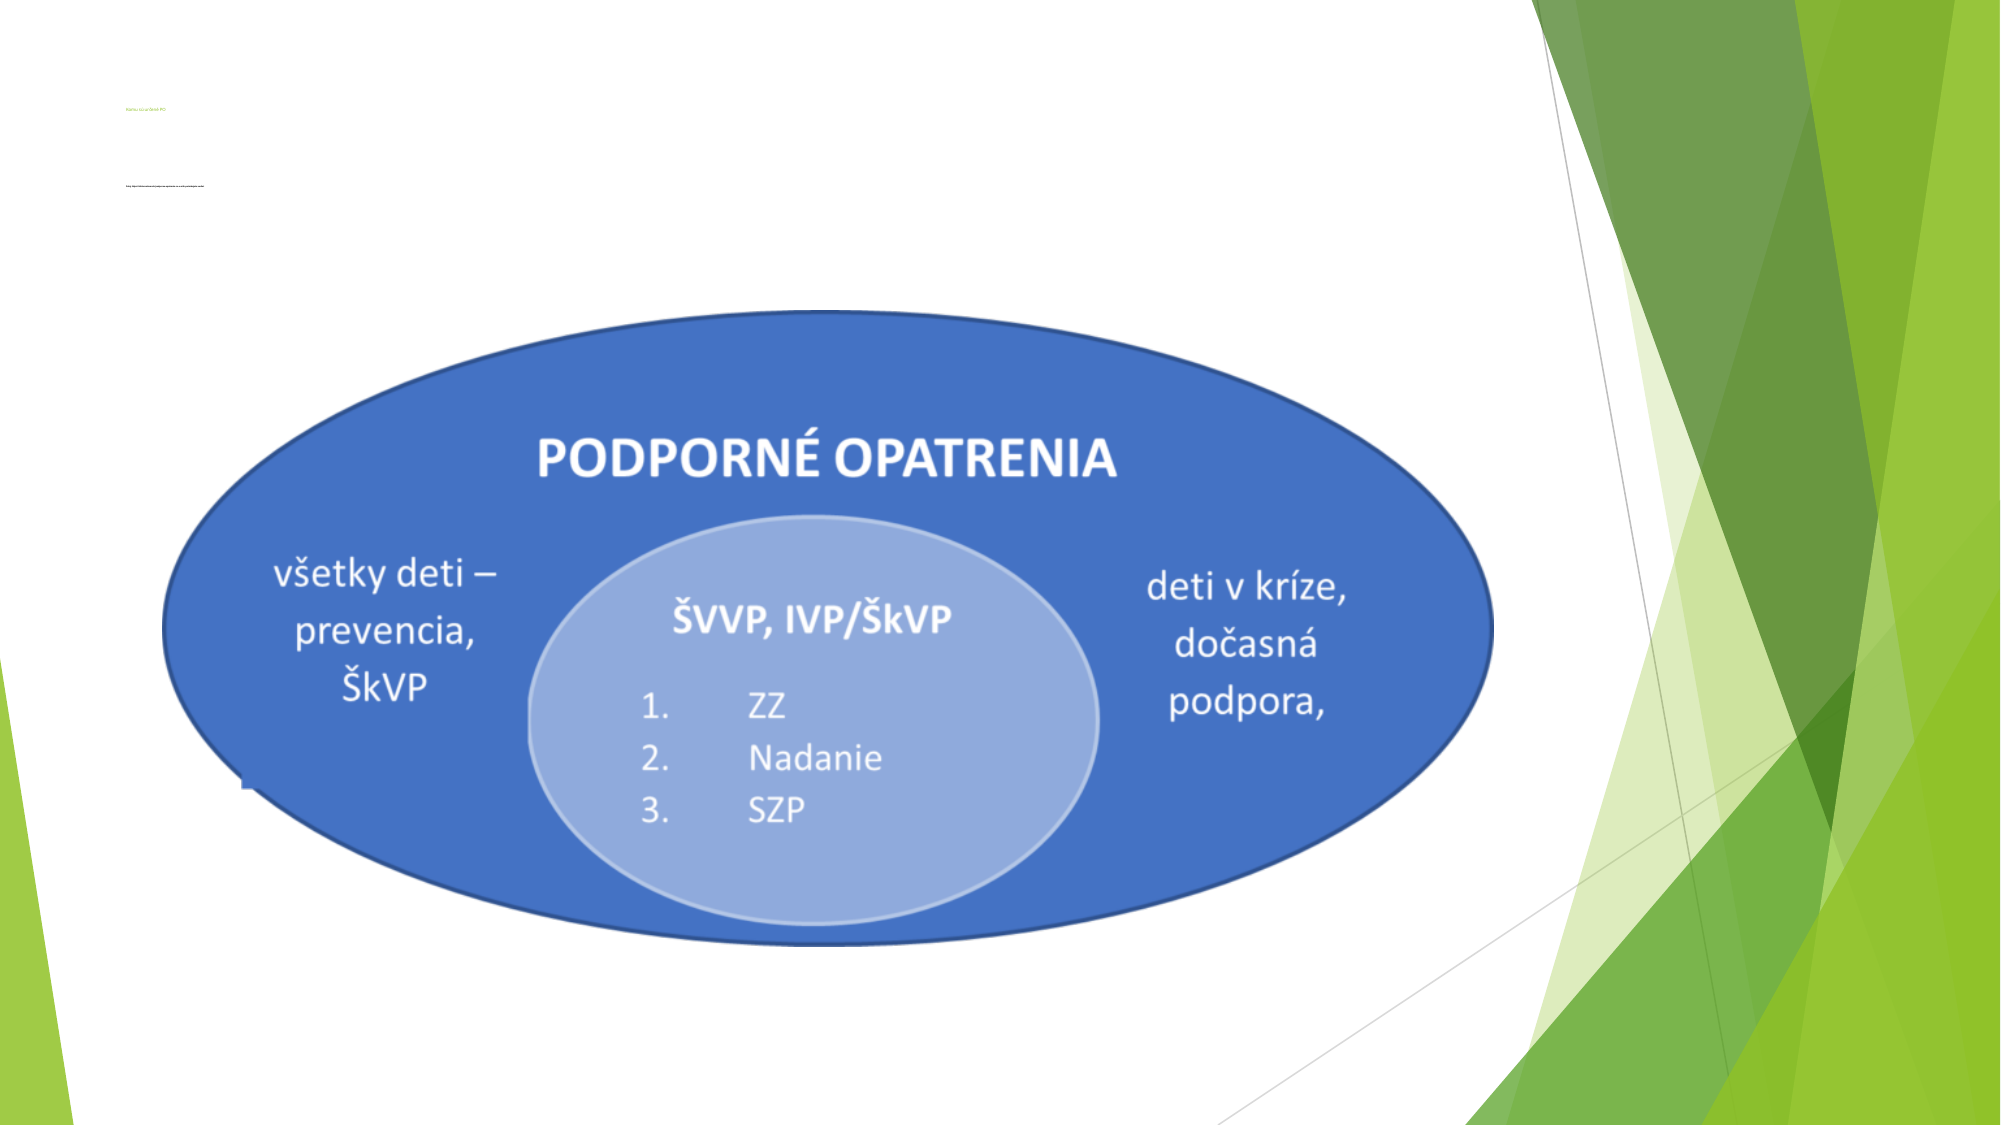

# Komu sú určené PO Zdroj: https://inklucentrum.sk/podporne-opatrenia-co-o-nich-potrebujete-vediet